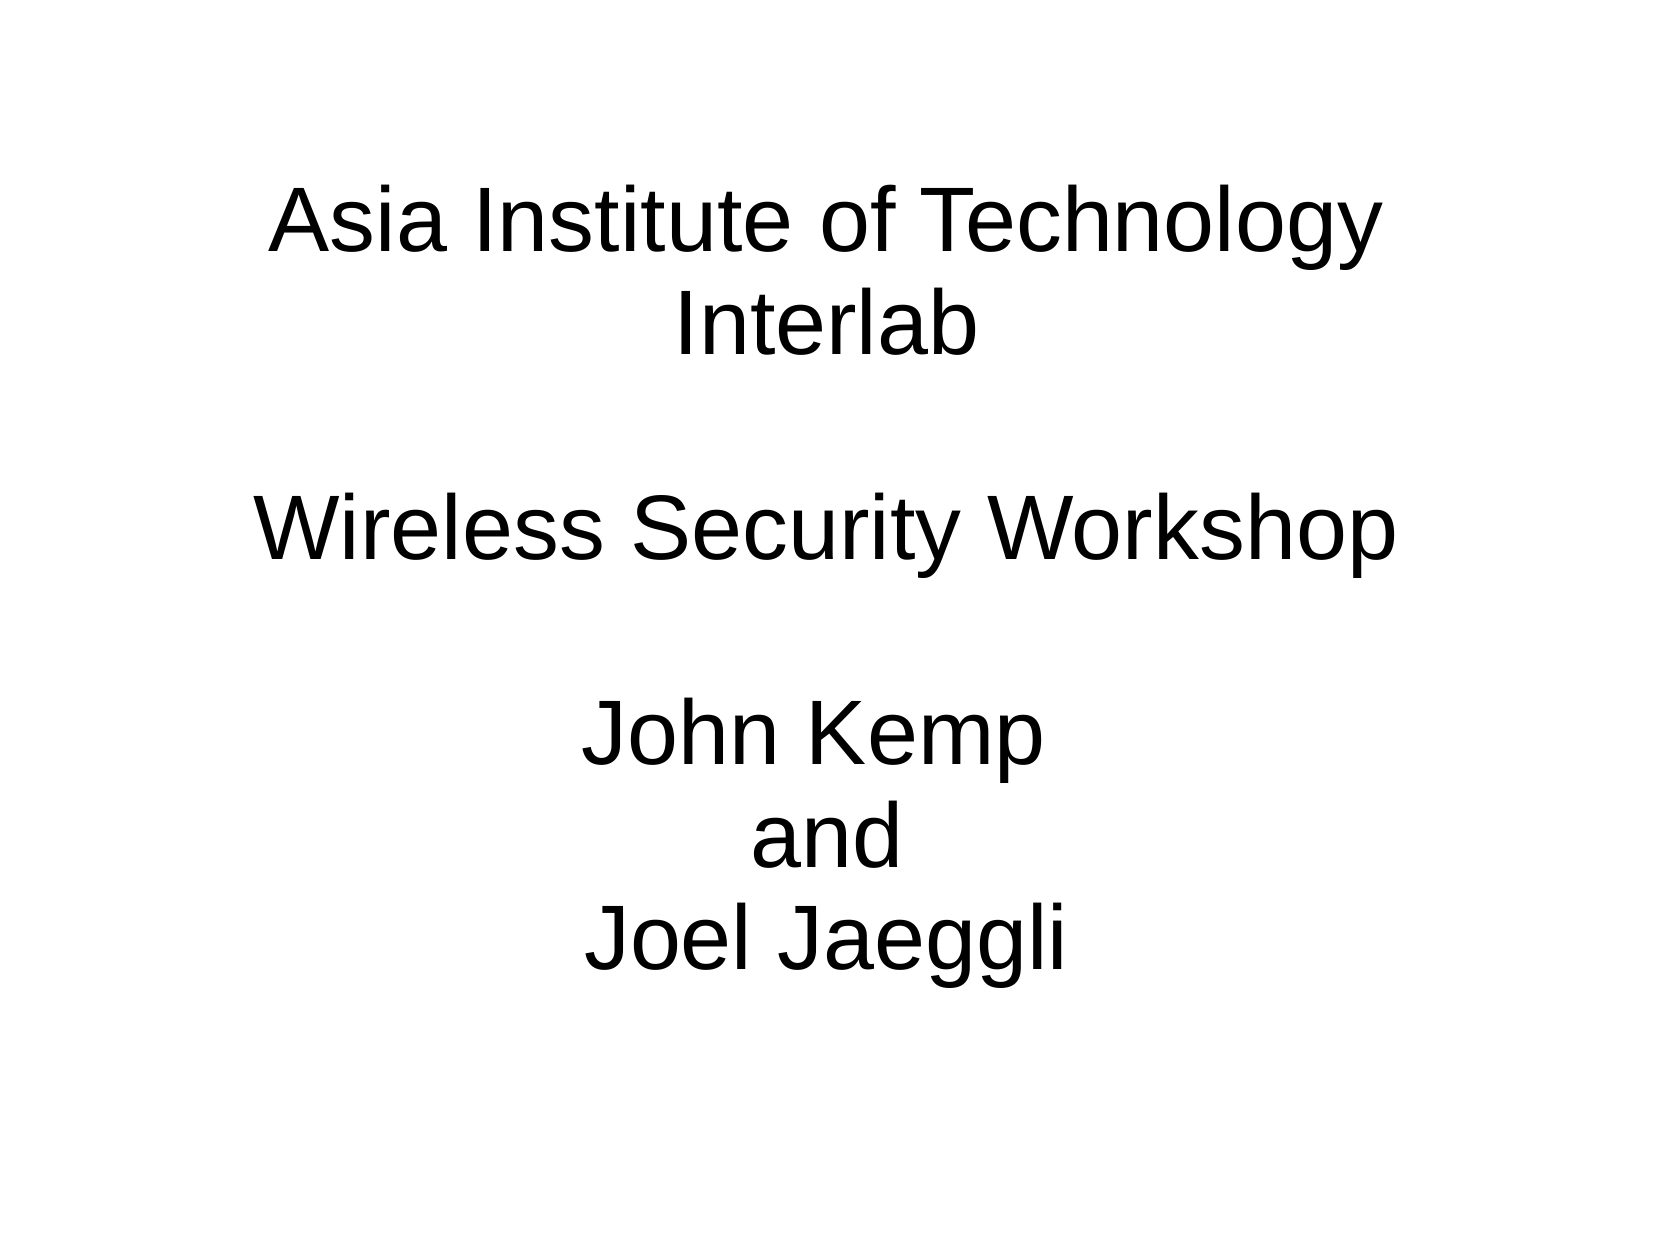

# Asia Institute of Technology Interlab Wireless Security Workshop John Kemp and Joel Jaeggli